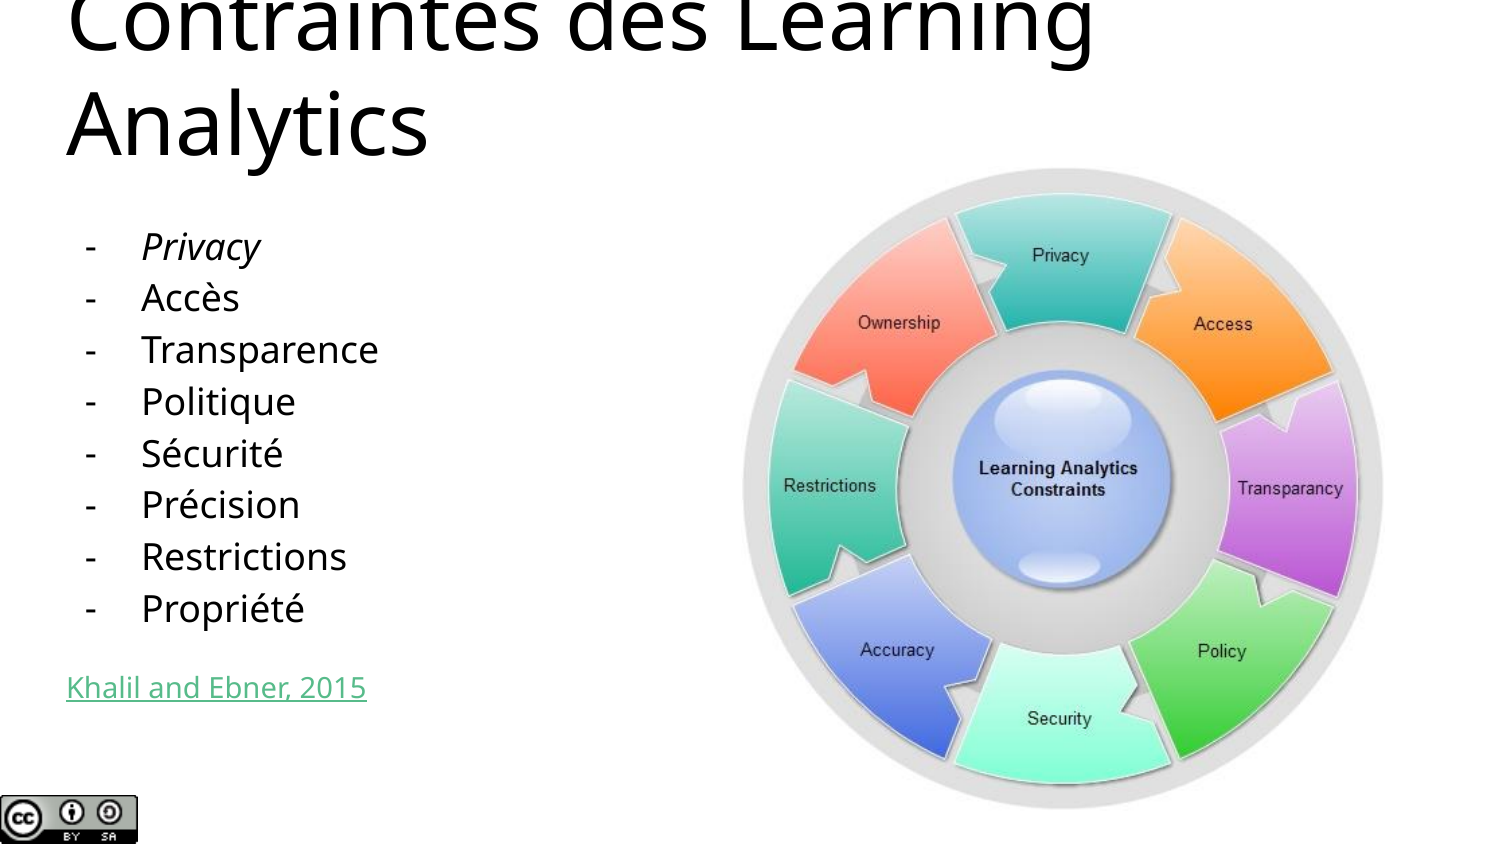

# Contraintes des Learning Analytics
Privacy
Accès
Transparence
Politique
Sécurité
Précision
Restrictions
Propriété
Khalil and Ebner, 2015